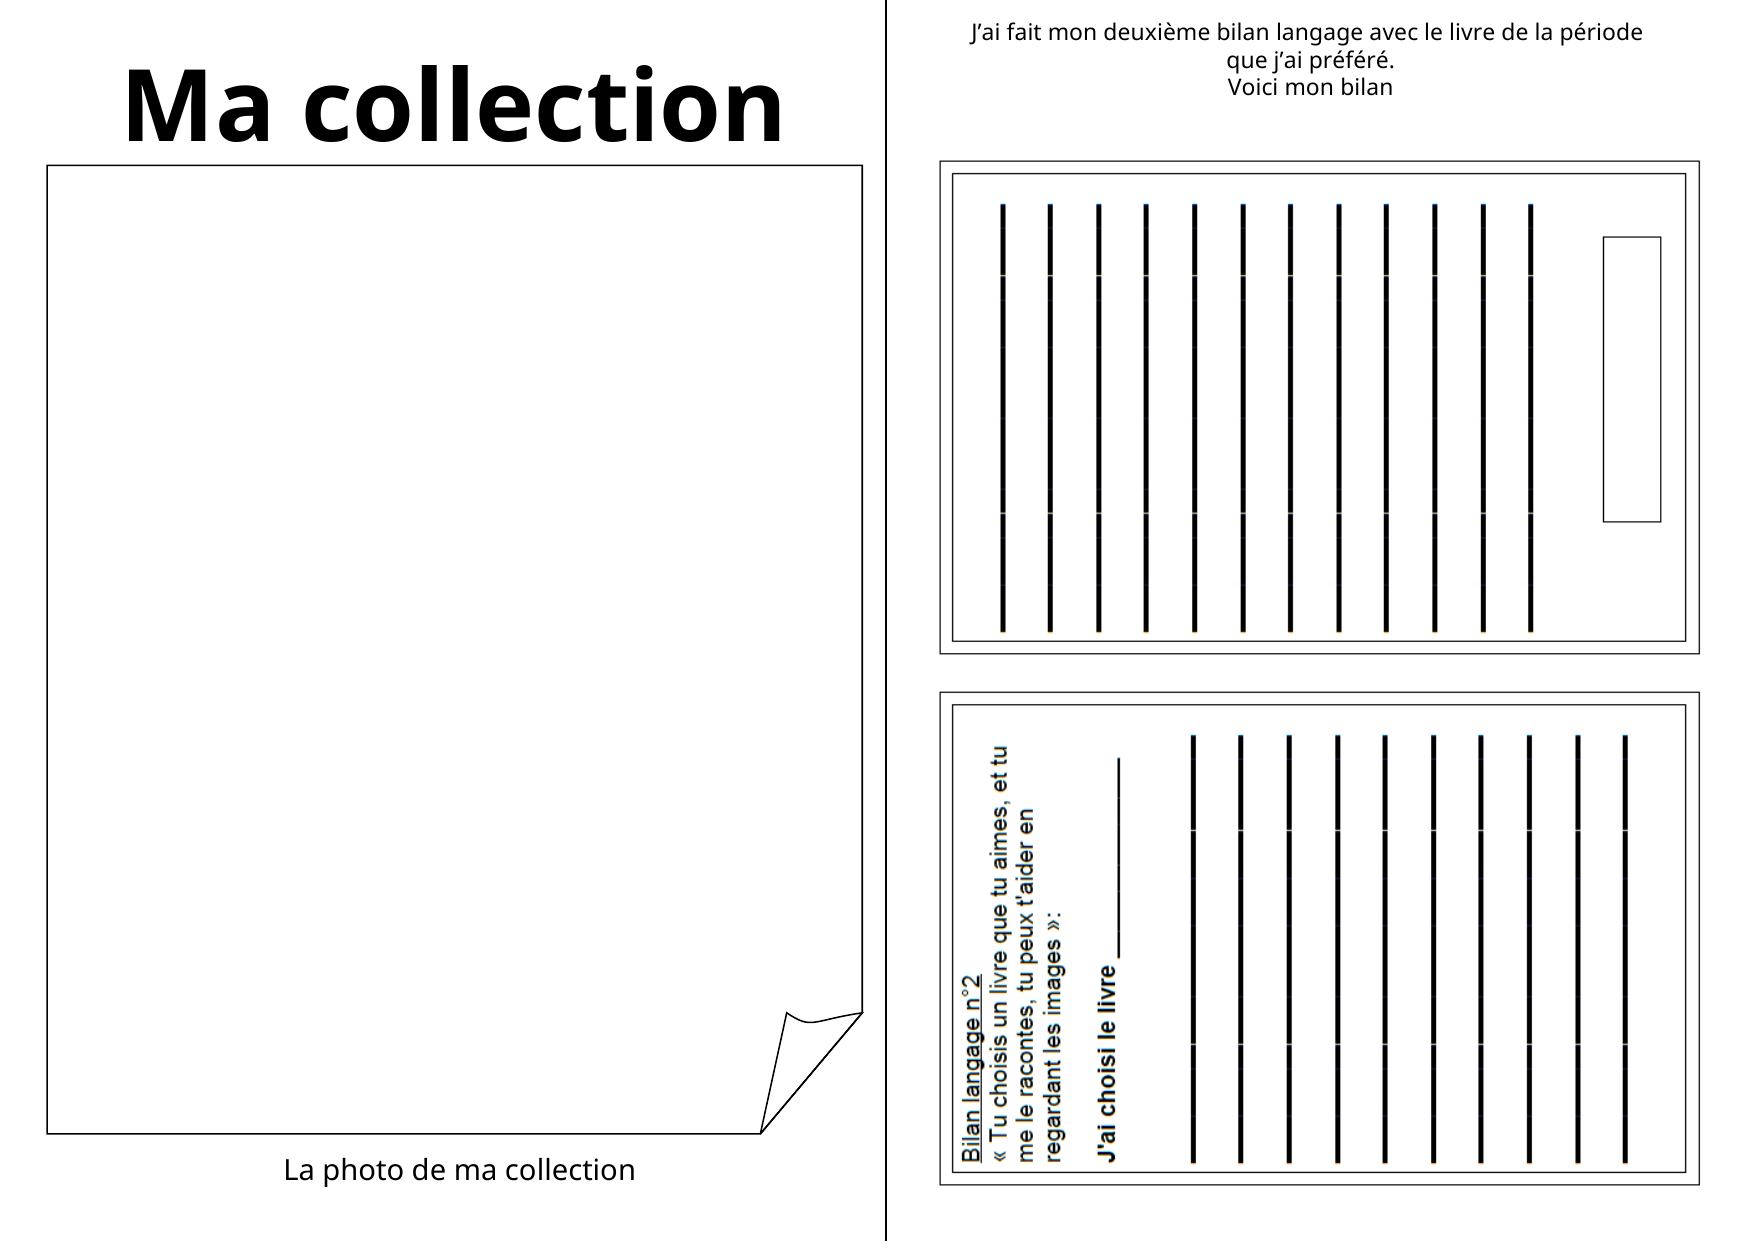

J’ai fait mon deuxième bilan langage avec le livre de la période
que j’ai préféré.
Voici mon bilan
Ma collection
La photo de ma collection